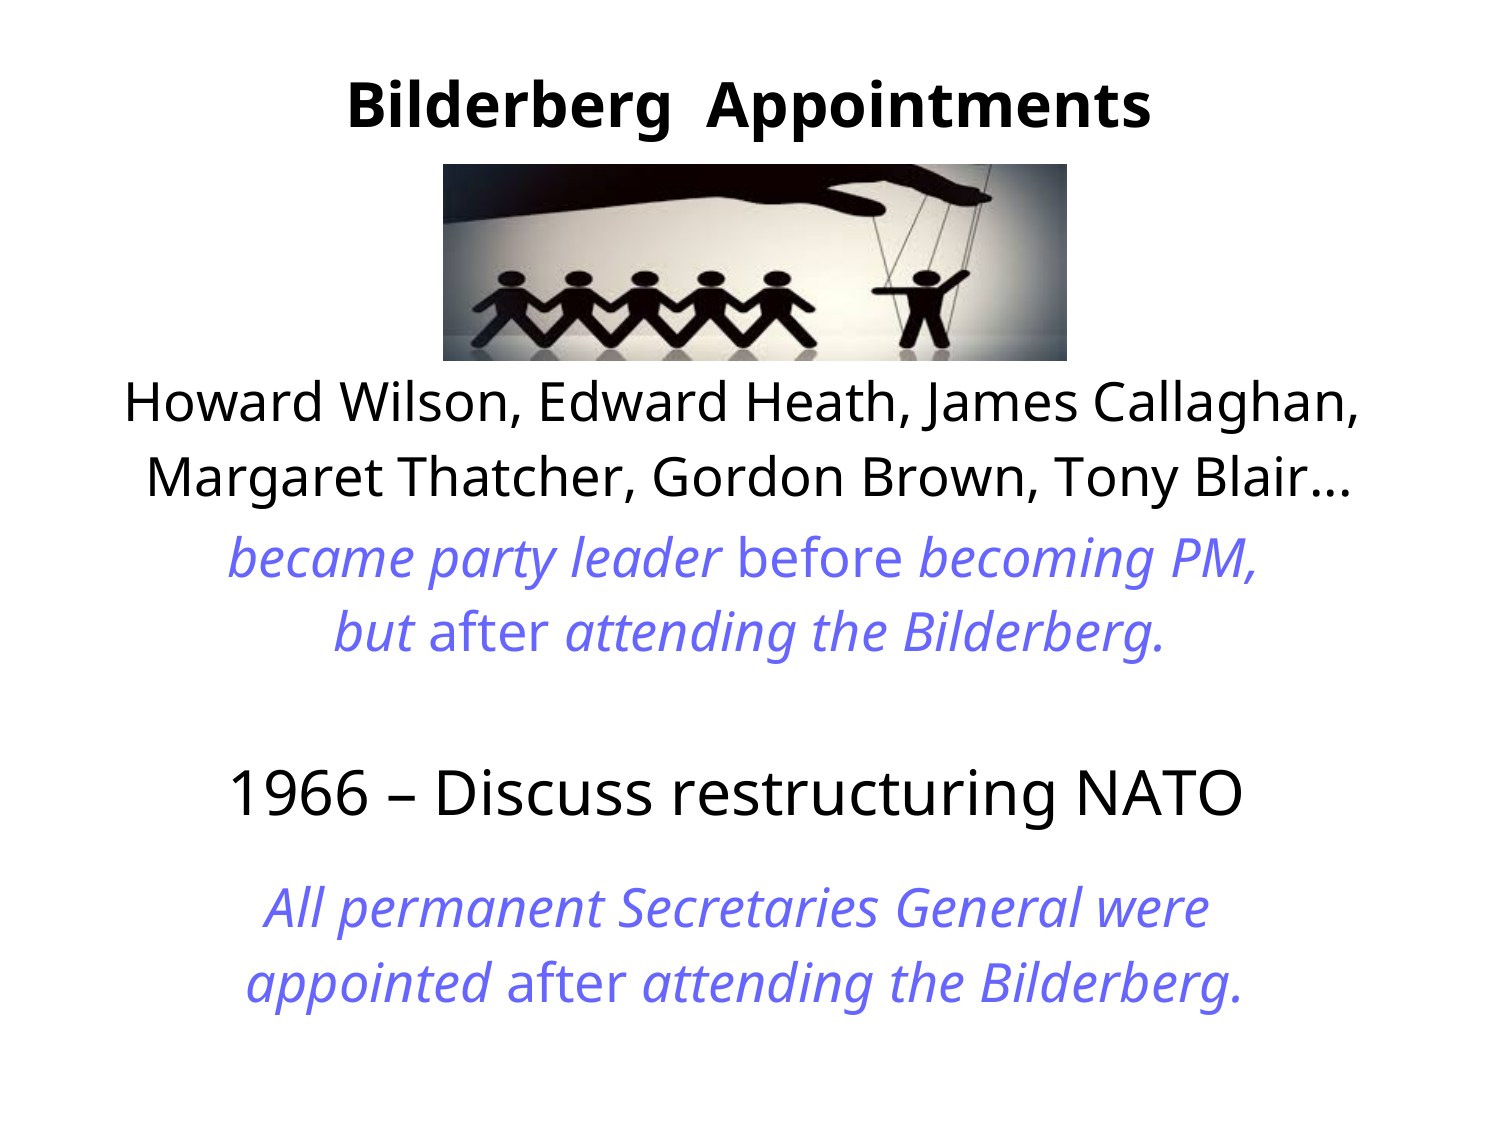

Bilderberg Appointments
Howard Wilson, Edward Heath, James Callaghan,
Margaret Thatcher, Gordon Brown, Tony Blair...
became party leader before becoming PM,
but after attending the Bilderberg.
1966 – Discuss restructuring NATO
All permanent Secretaries General were
appointed after attending the Bilderberg.